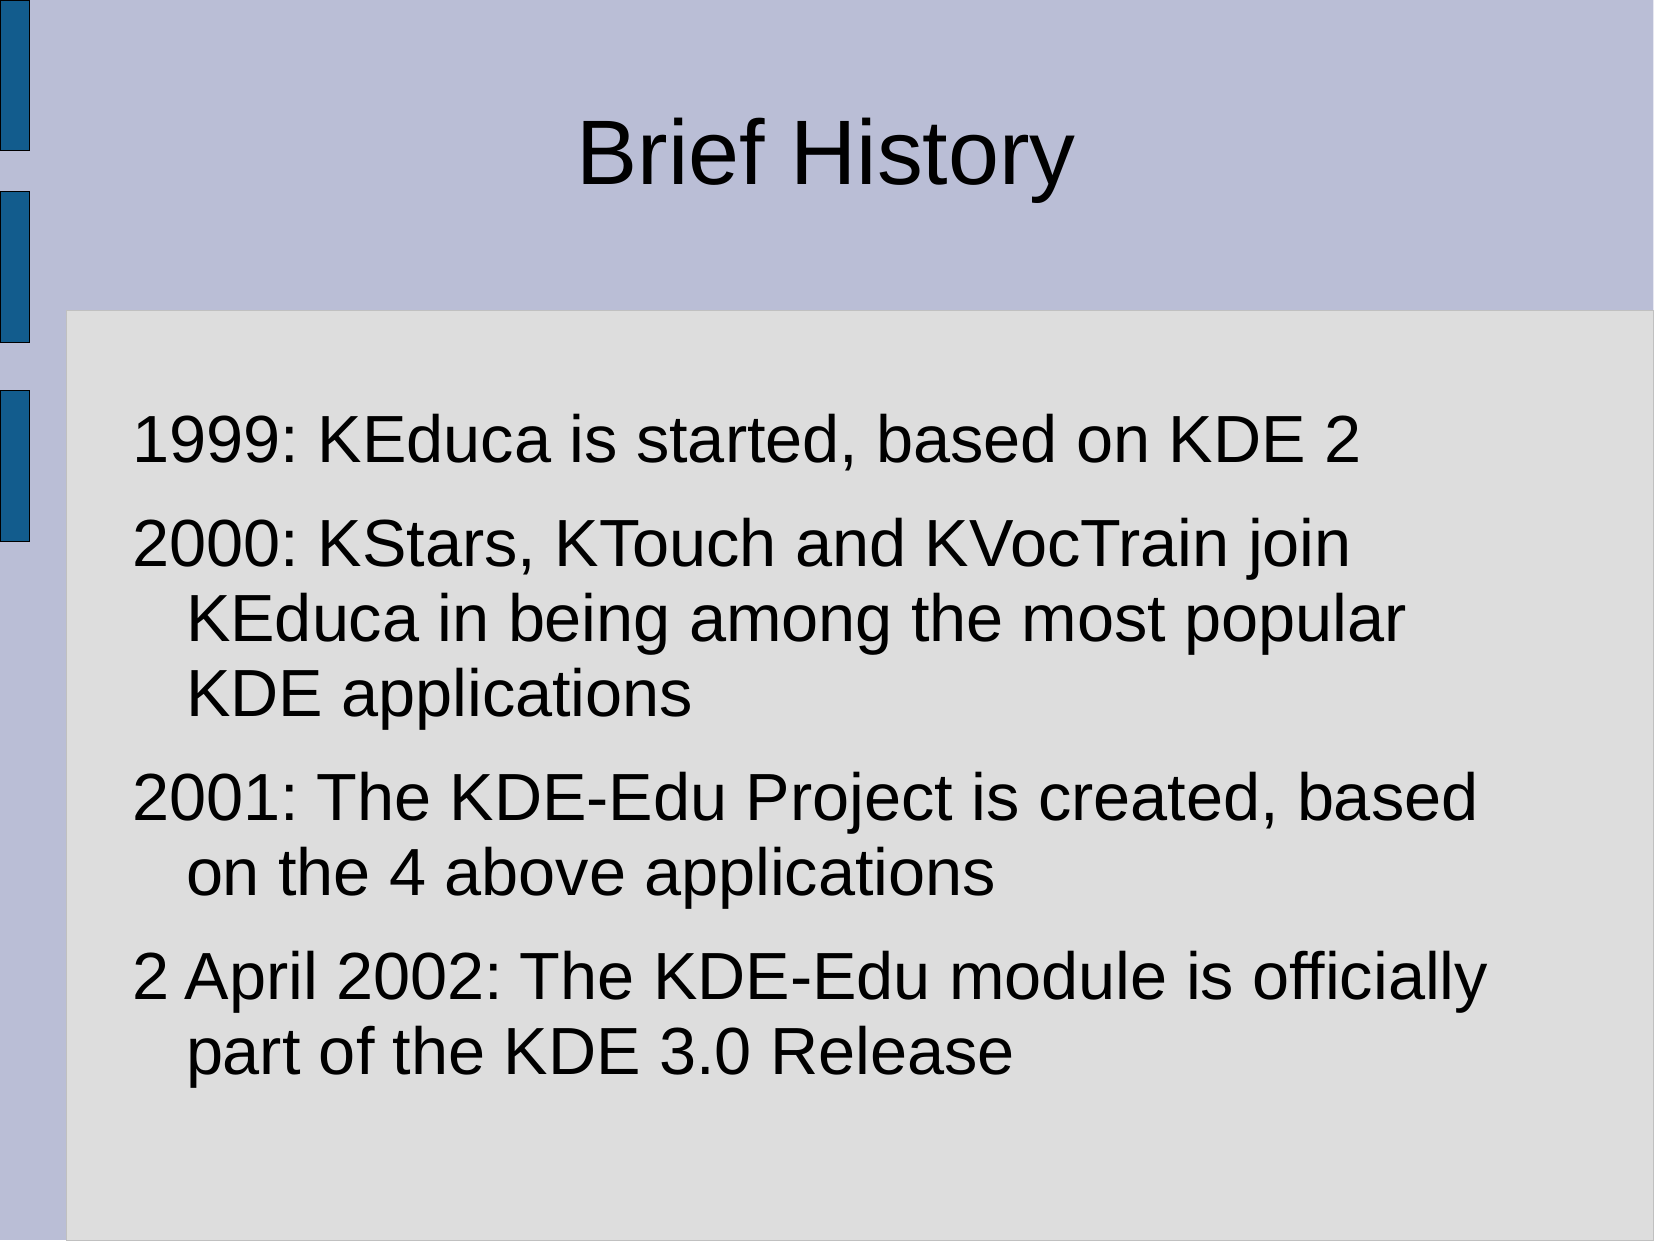

Brief History
1999: KEduca is started, based on KDE 2
2000: KStars, KTouch and KVocTrain join KEduca in being among the most popular KDE applications
2001: The KDE-Edu Project is created, based on the 4 above applications
2 April 2002: The KDE-Edu module is officially part of the KDE 3.0 Release